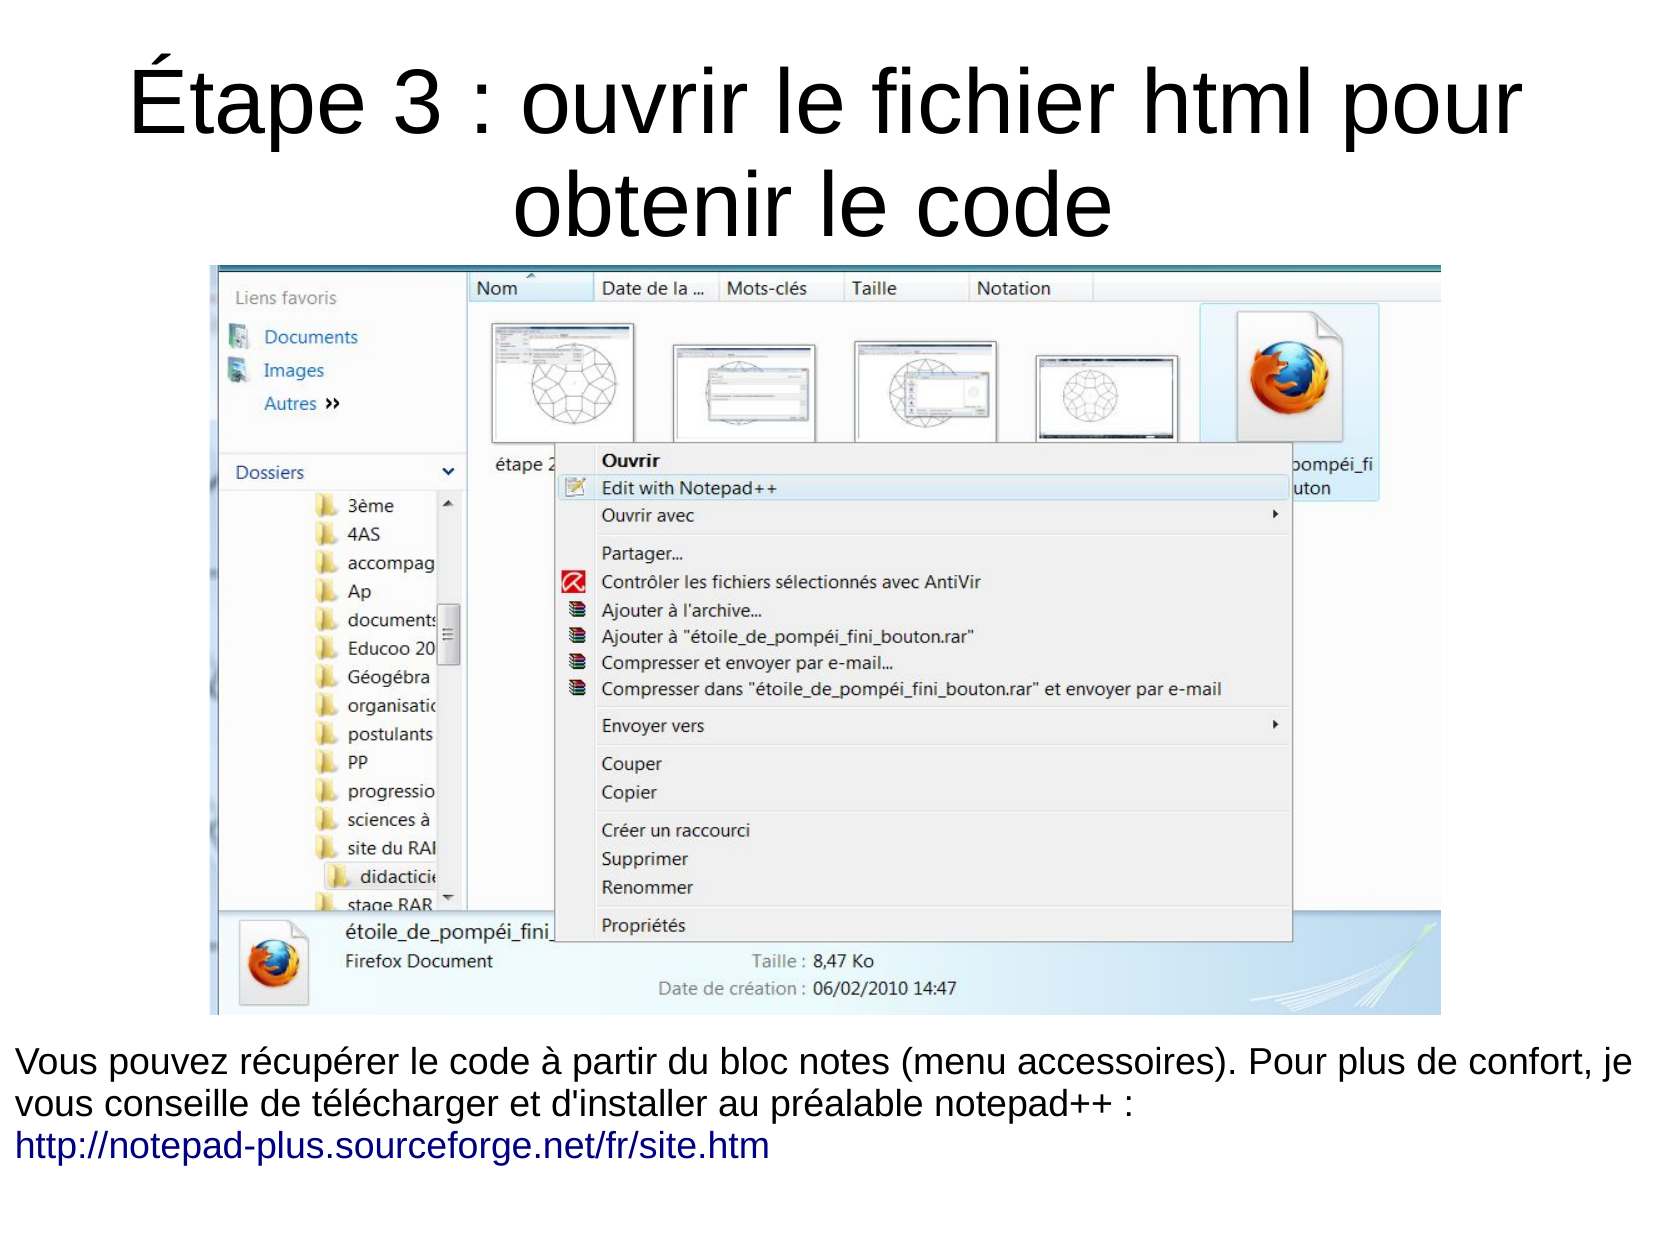

# Étape 3 : ouvrir le fichier html pour obtenir le code
Vous pouvez récupérer le code à partir du bloc notes (menu accessoires). Pour plus de confort, je vous conseille de télécharger et d'installer au préalable notepad++ :
http://notepad-plus.sourceforge.net/fr/site.htm